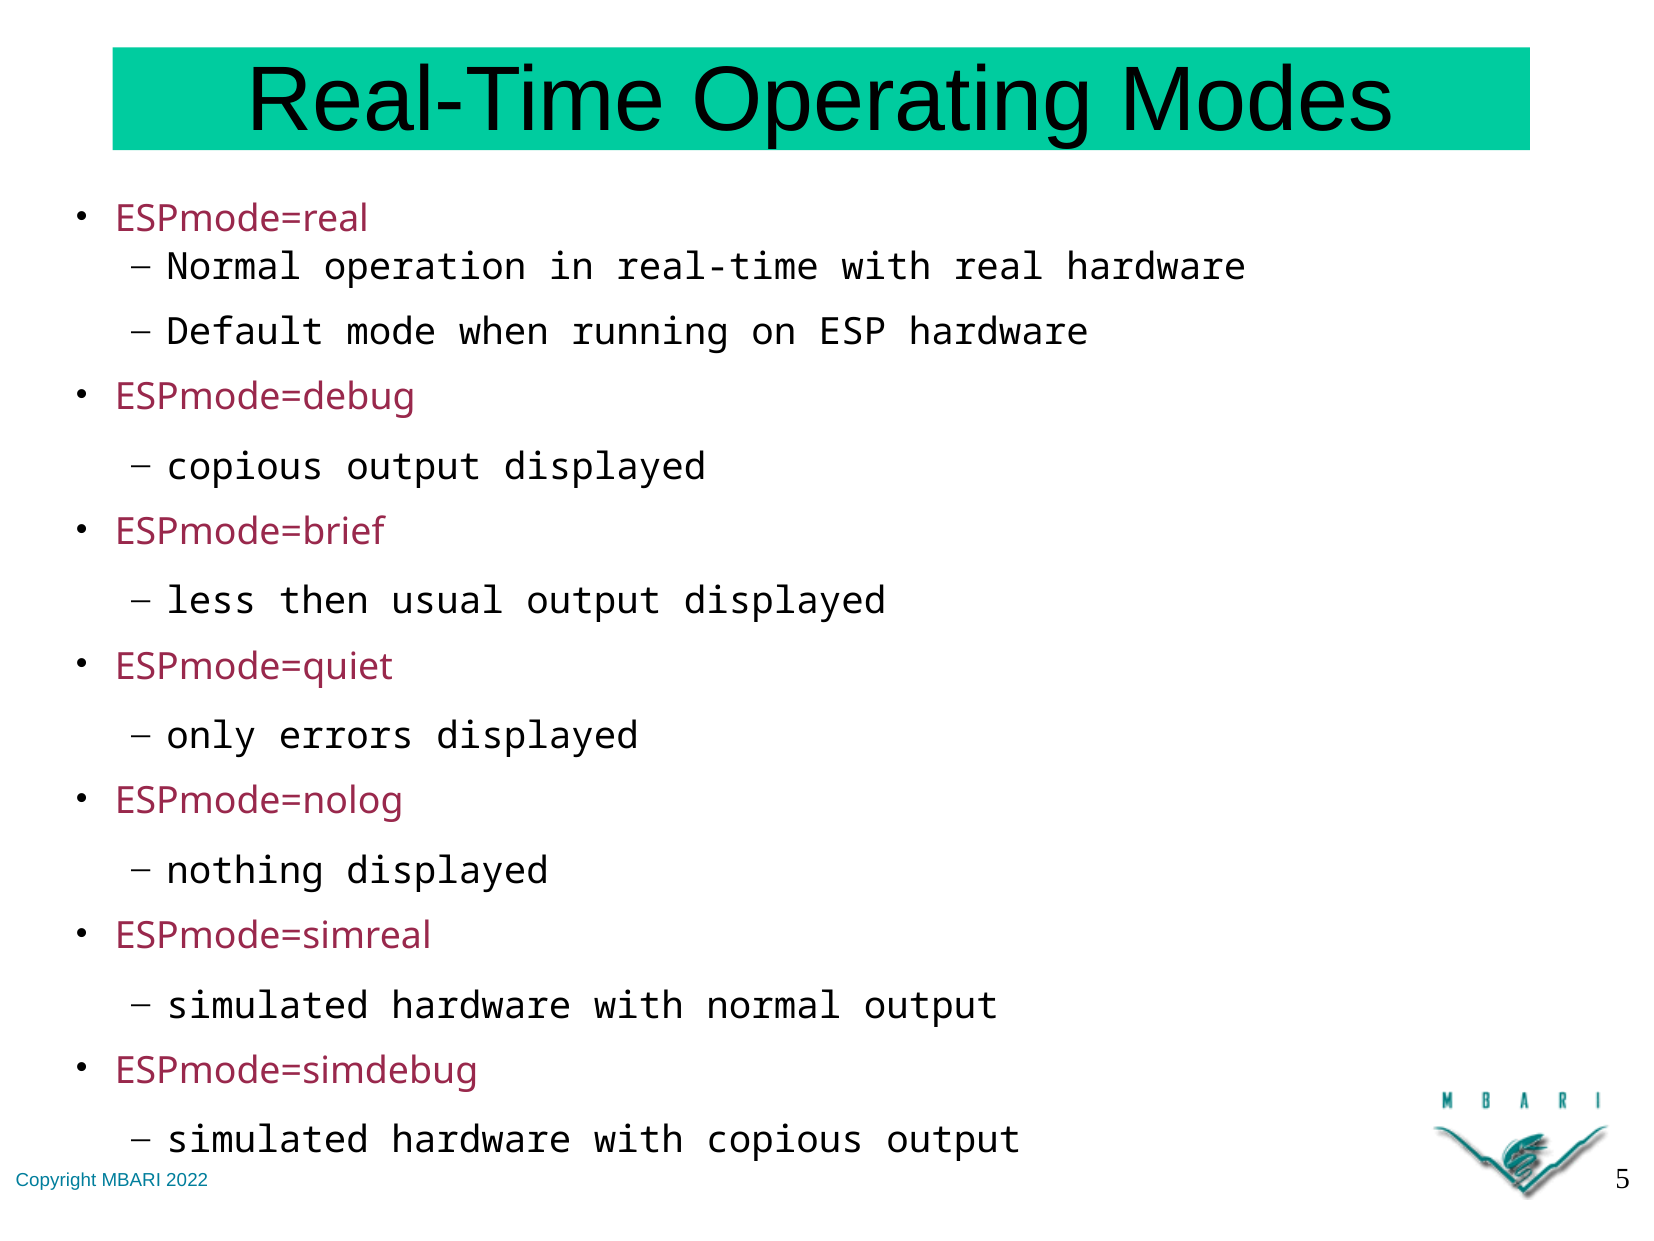

# Real-Time Operating Modes
ESPmode=real
Normal operation in real-time with real hardware
Default mode when running on ESP hardware
ESPmode=debug
copious output displayed
ESPmode=brief
less then usual output displayed
ESPmode=quiet
only errors displayed
ESPmode=nolog
nothing displayed
ESPmode=simreal
simulated hardware with normal output
ESPmode=simdebug
simulated hardware with copious output